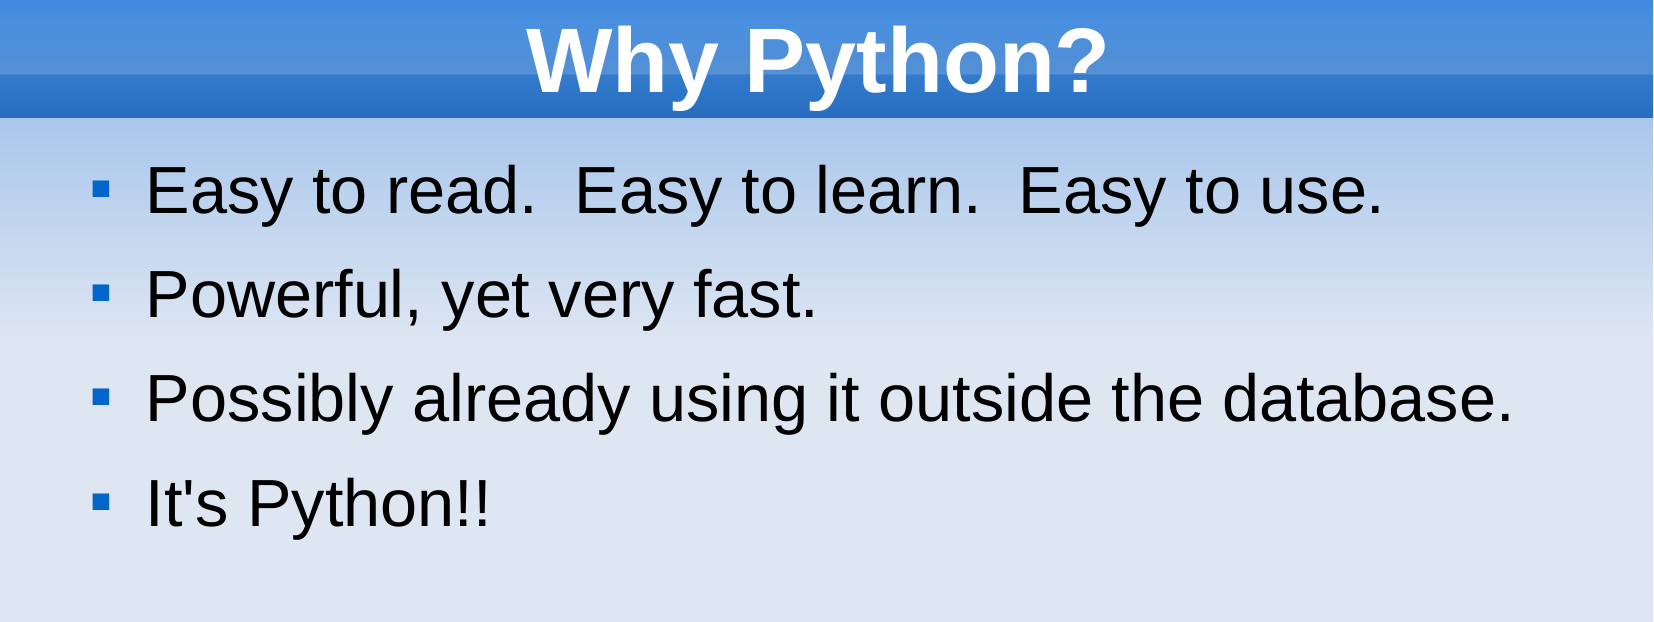

# Why Python?
Easy to read. Easy to learn. Easy to use.
Powerful, yet very fast.
Possibly already using it outside the database.
It's Python!!